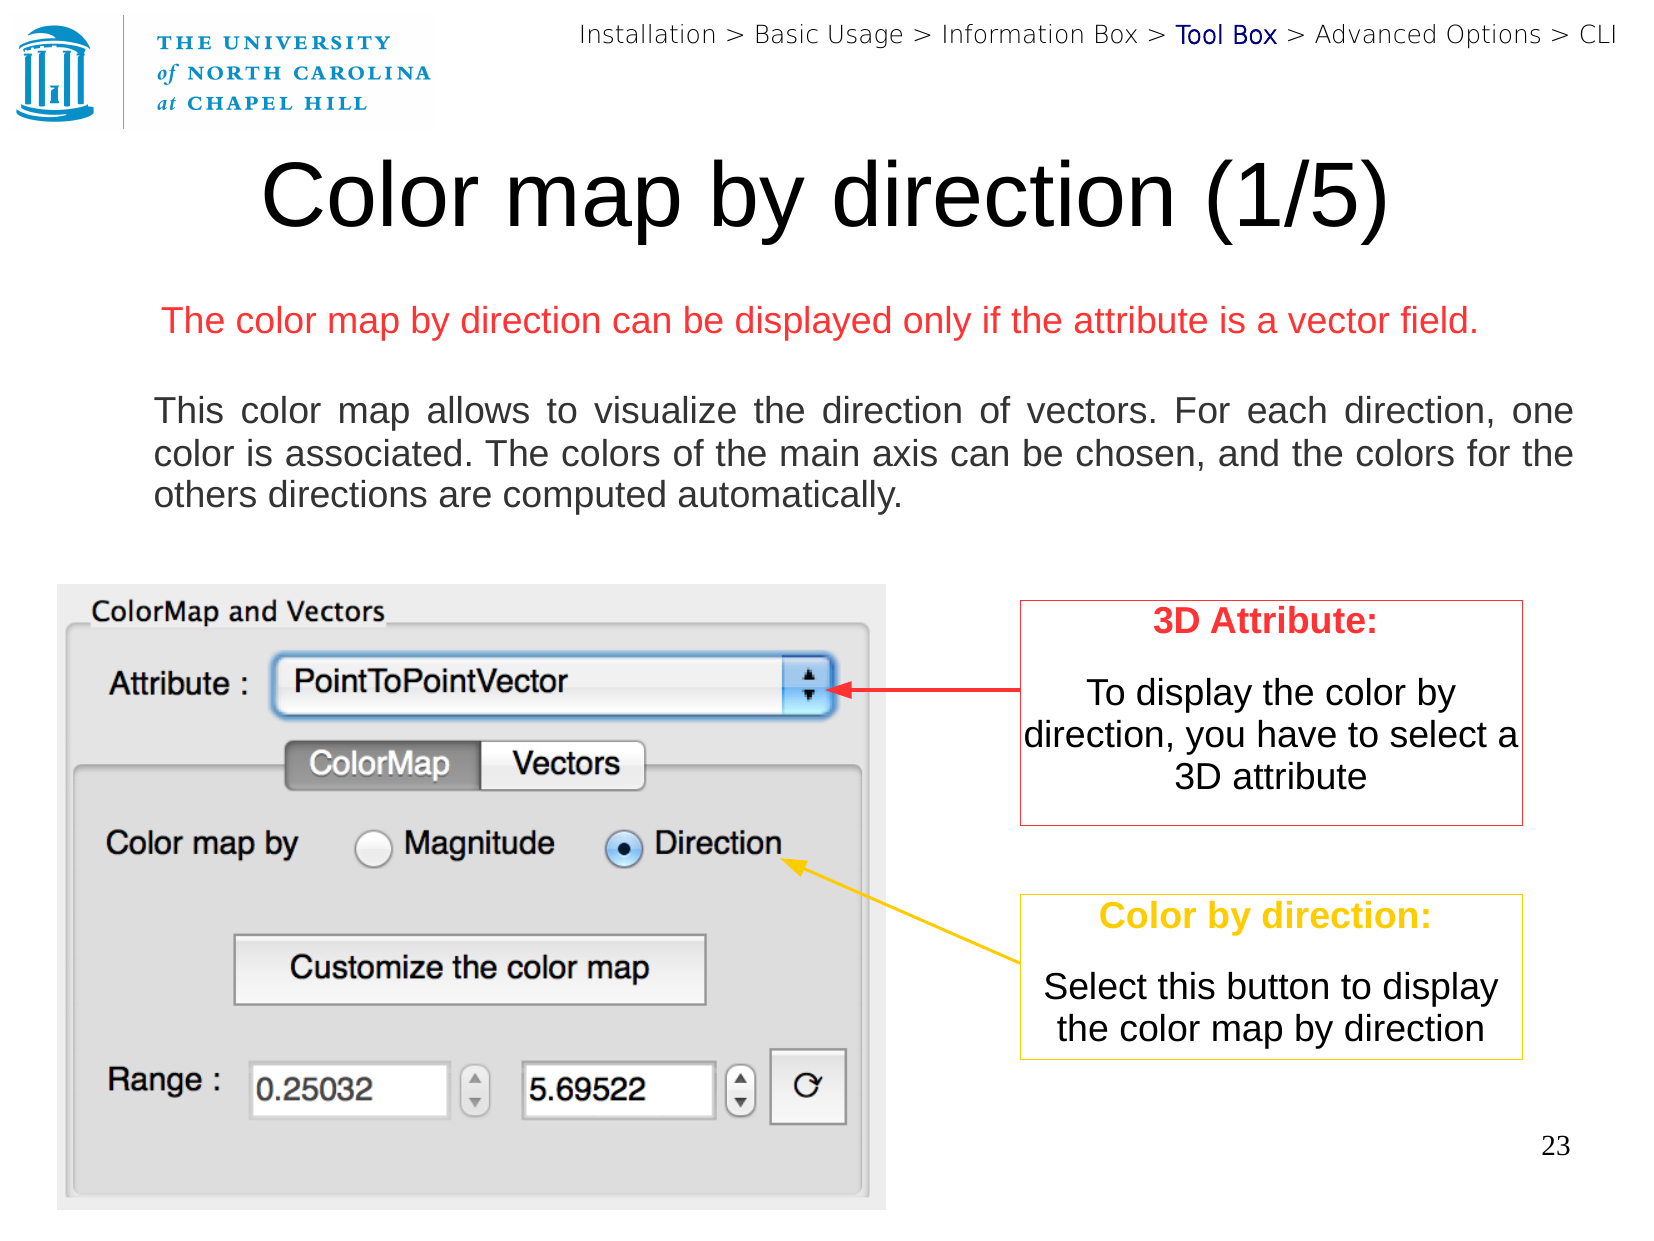

Installation > Basic Usage > Information Box > Tool Box > Advanced Options > CLI
# Color map by direction (1/5)
The color map by direction can be displayed only if the attribute is a vector field.
This color map allows to visualize the direction of vectors. For each direction, one color is associated. The colors of the main axis can be chosen, and the colors for the others directions are computed automatically.
3D Attribute:
To display the color by direction, you have to select a 3D attribute
Color by direction:
Select this button to display the color map by direction
23